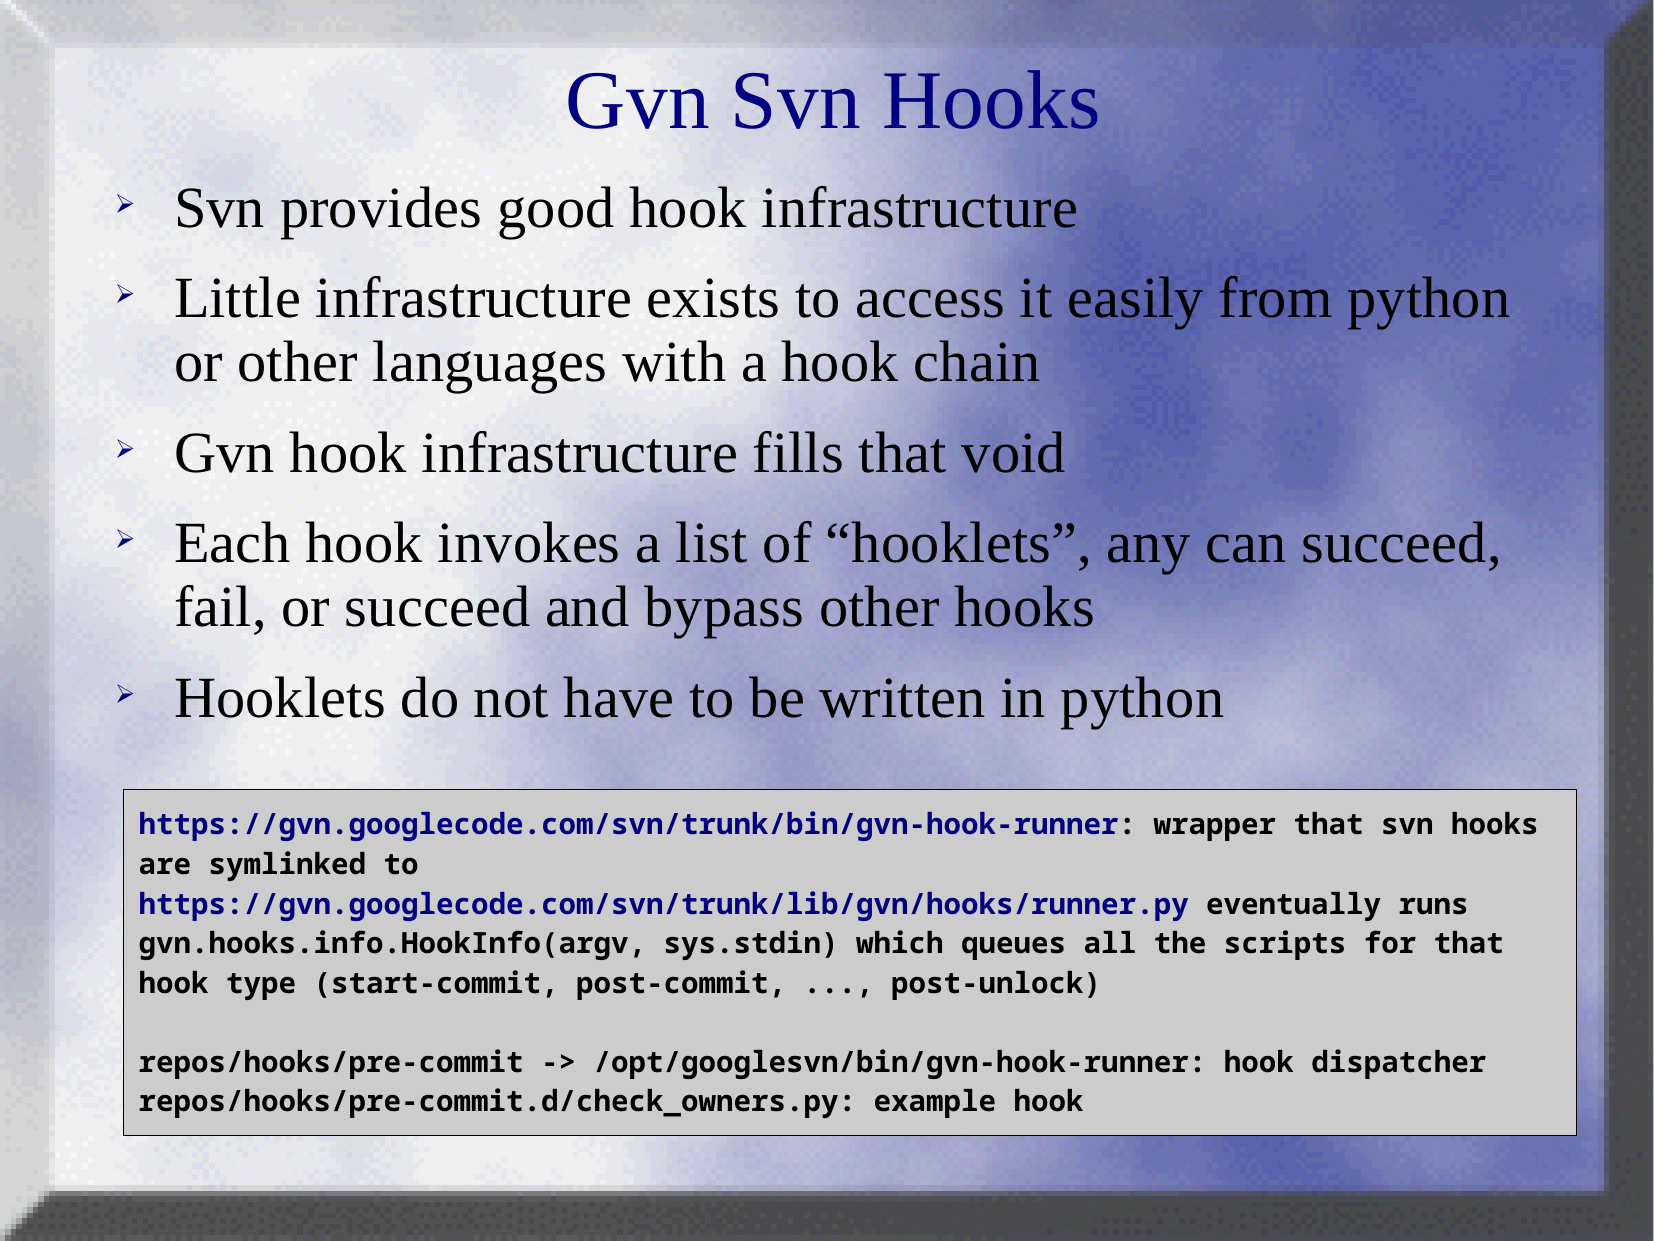

# Gvn Svn Hooks
Svn provides good hook infrastructure
Little infrastructure exists to access it easily from python or other languages with a hook chain
Gvn hook infrastructure fills that void
Each hook invokes a list of “hooklets”, any can succeed, fail, or succeed and bypass other hooks
Hooklets do not have to be written in python
https://gvn.googlecode.com/svn/trunk/bin/gvn-hook-runner: wrapper that svn hooks are symlinked to
https://gvn.googlecode.com/svn/trunk/lib/gvn/hooks/runner.py eventually runs gvn.hooks.info.HookInfo(argv, sys.stdin) which queues all the scripts for that hook type (start-commit, post-commit, ..., post-unlock)
repos/hooks/pre-commit -> /opt/googlesvn/bin/gvn-hook-runner: hook dispatcher
repos/hooks/pre-commit.d/check_owners.py: example hook